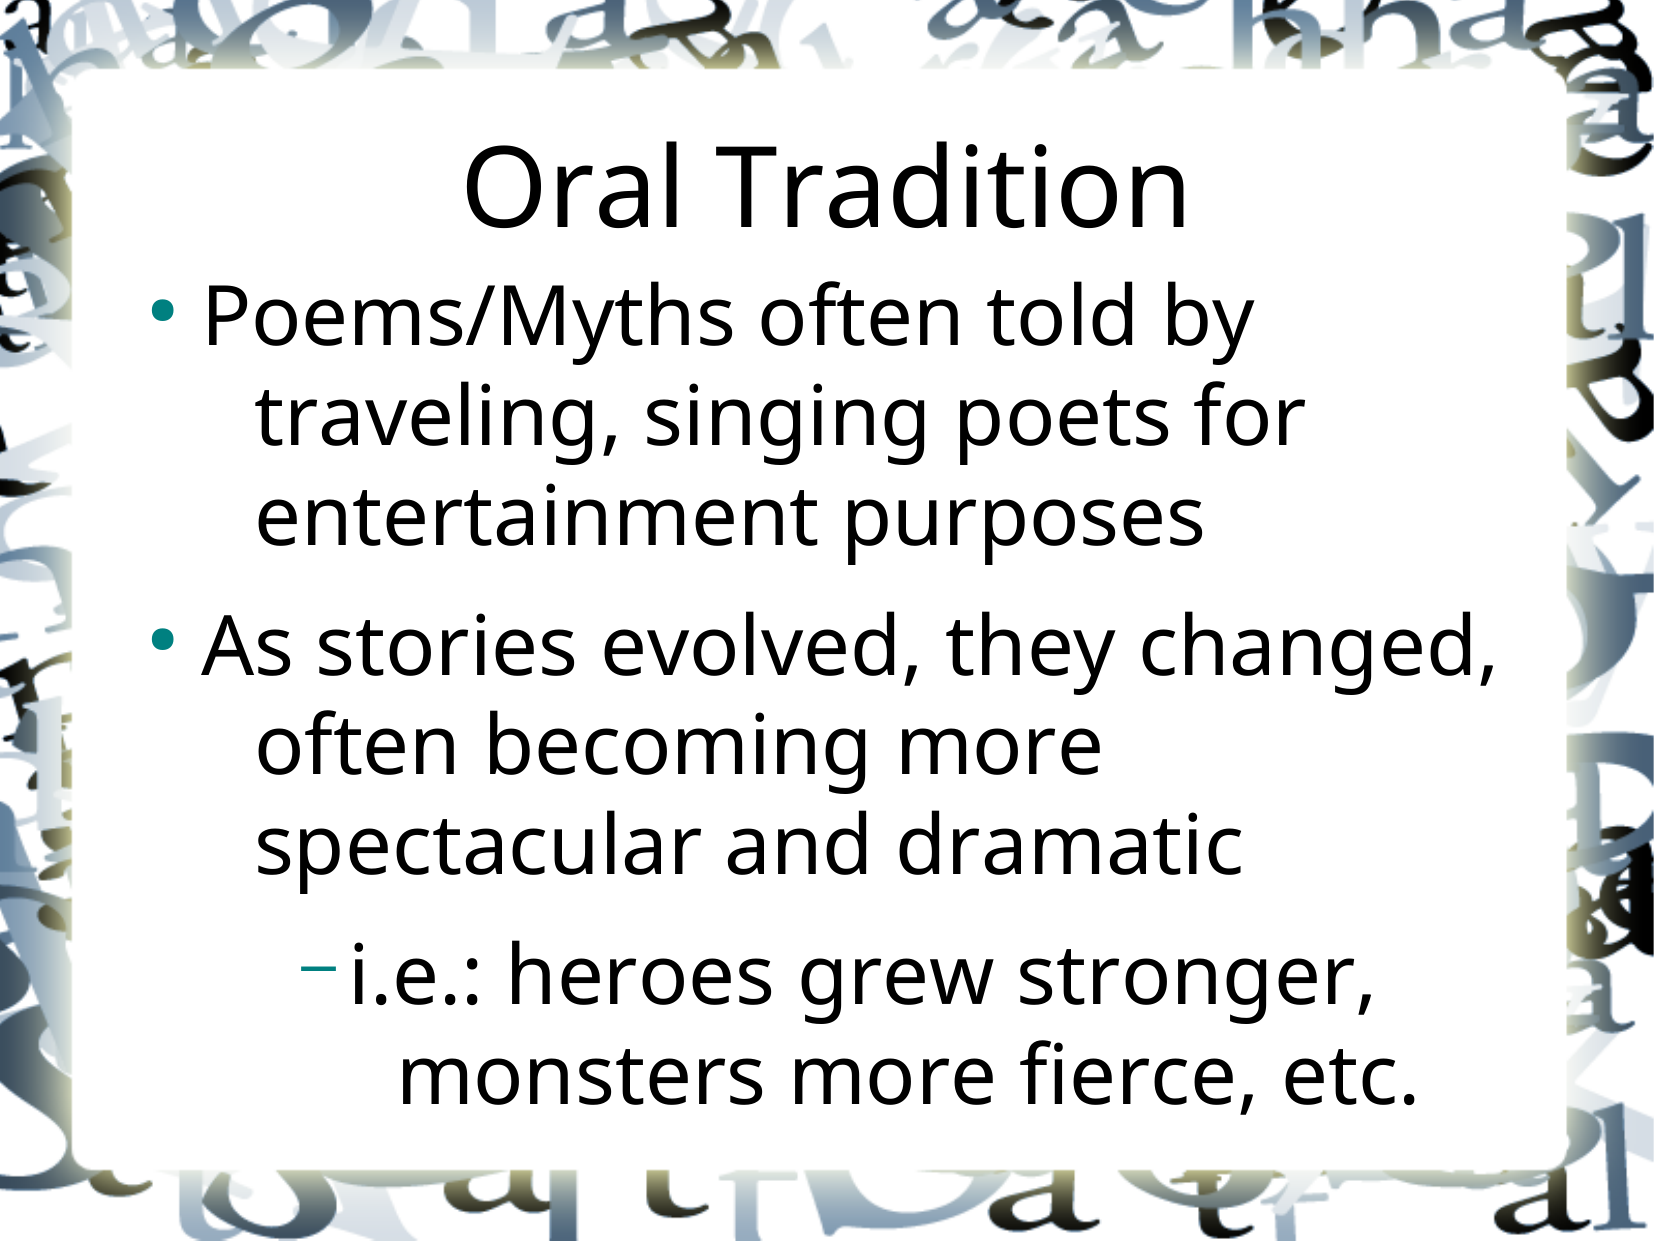

# Oral Tradition
Poems/Myths often told by traveling, singing poets for entertainment purposes
As stories evolved, they changed, often becoming more spectacular and dramatic
i.e.: heroes grew stronger, monsters more fierce, etc.